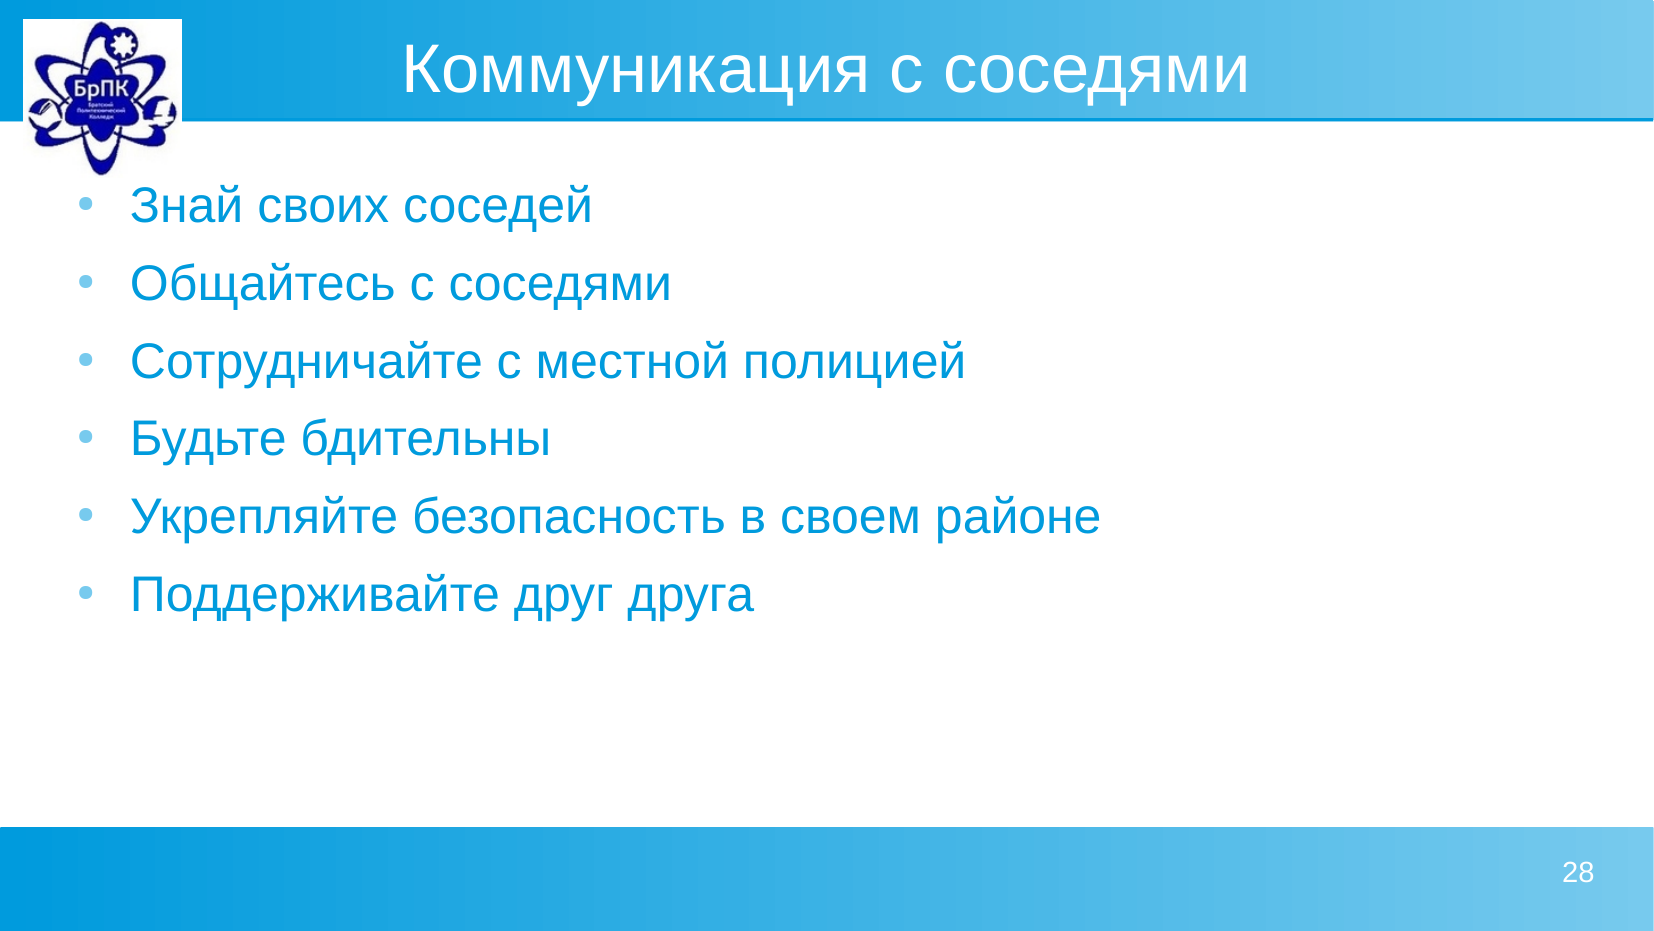

# Коммуникация с соседями
Знай своих соседей
Общайтесь с соседями
Сотрудничайте с местной полицией
Будьте бдительны
Укрепляйте безопасность в своем районе
Поддерживайте друг друга
28